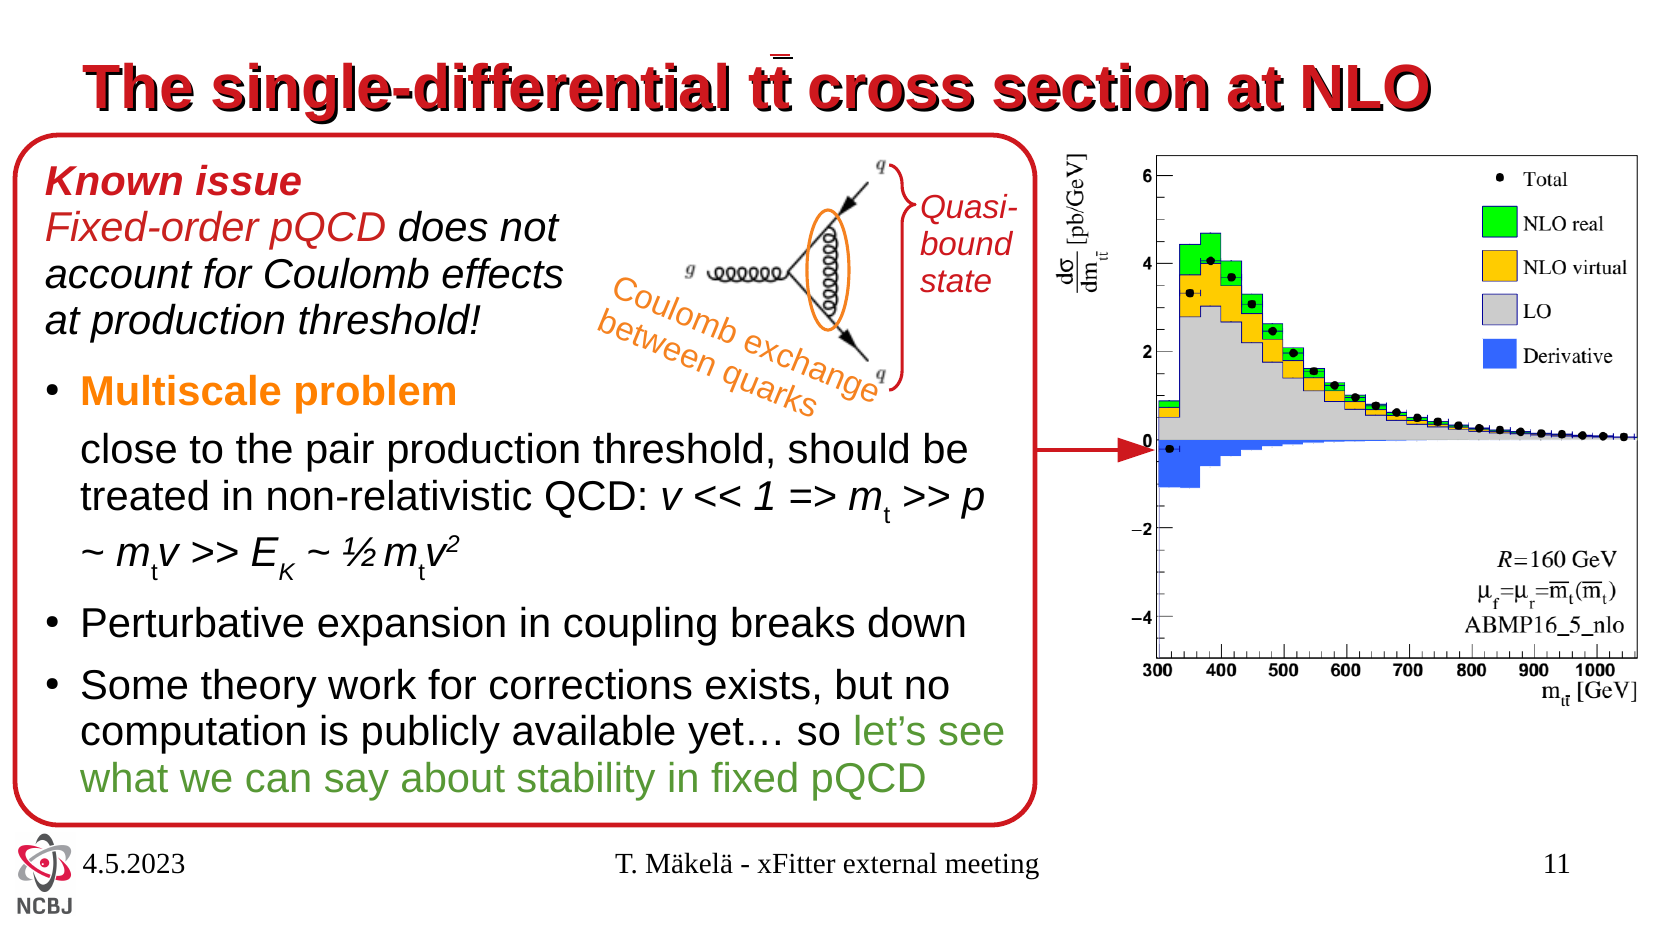

# The single-differential tt cross section at NLO
Known issue
Fixed-order pQCD does not account for Coulomb effects at production threshold!
Quasi-
bound
state
Coulomb exchange
between quarks
Multiscale problem
close to the pair production threshold, should be treated in non-relativistic QCD: v << 1 => mt >> p ~ mtv >> EK ~ ½ mtv2
Perturbative expansion in coupling breaks down
Some theory work for corrections exists, but no computation is publicly available yet… so let’s see what we can say about stability in fixed pQCD
4.5.2023
T. Mäkelä - xFitter external meeting
11